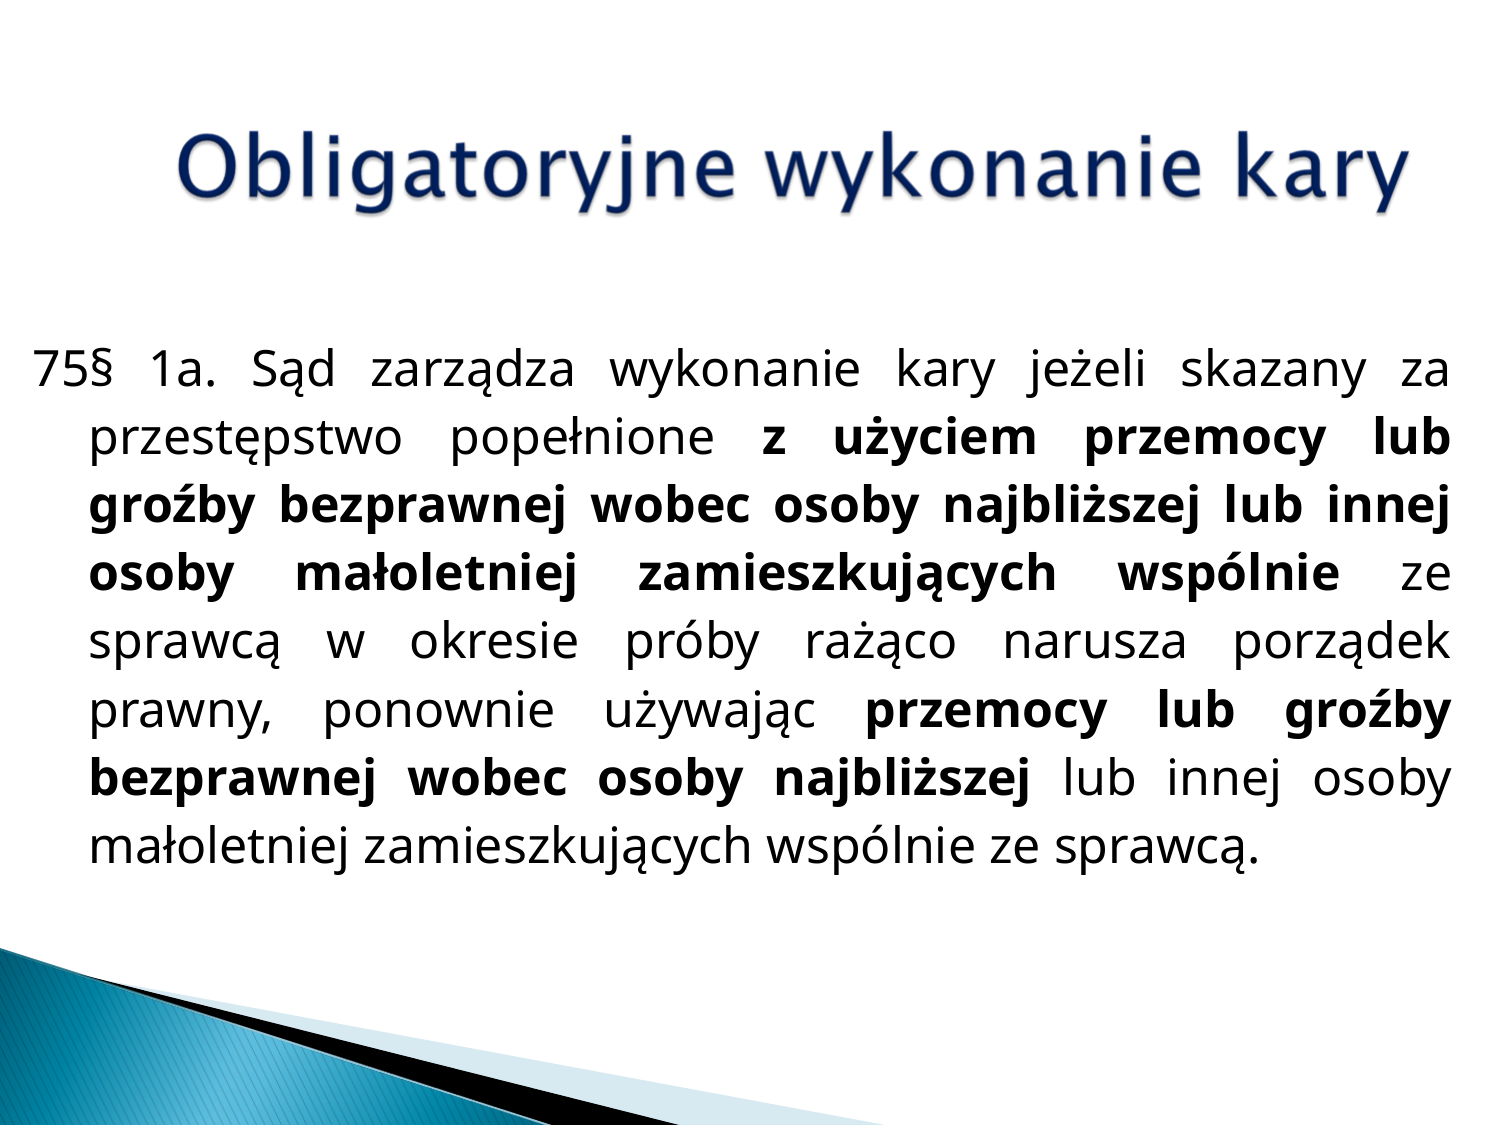

# 75§ 1a. Sąd zarządza wykonanie kary jeżeli skazany za przestępstwo popełnione z użyciem przemocy lub groźby bezprawnej wobec osoby najbliższej lub innej osoby małoletniej zamieszkujących wspólnie ze sprawcą w okresie próby rażąco narusza porządek prawny, ponownie używając przemocy lub groźby bezprawnej wobec osoby najbliższej lub innej osoby małoletniej zamieszkujących wspólnie ze sprawcą.